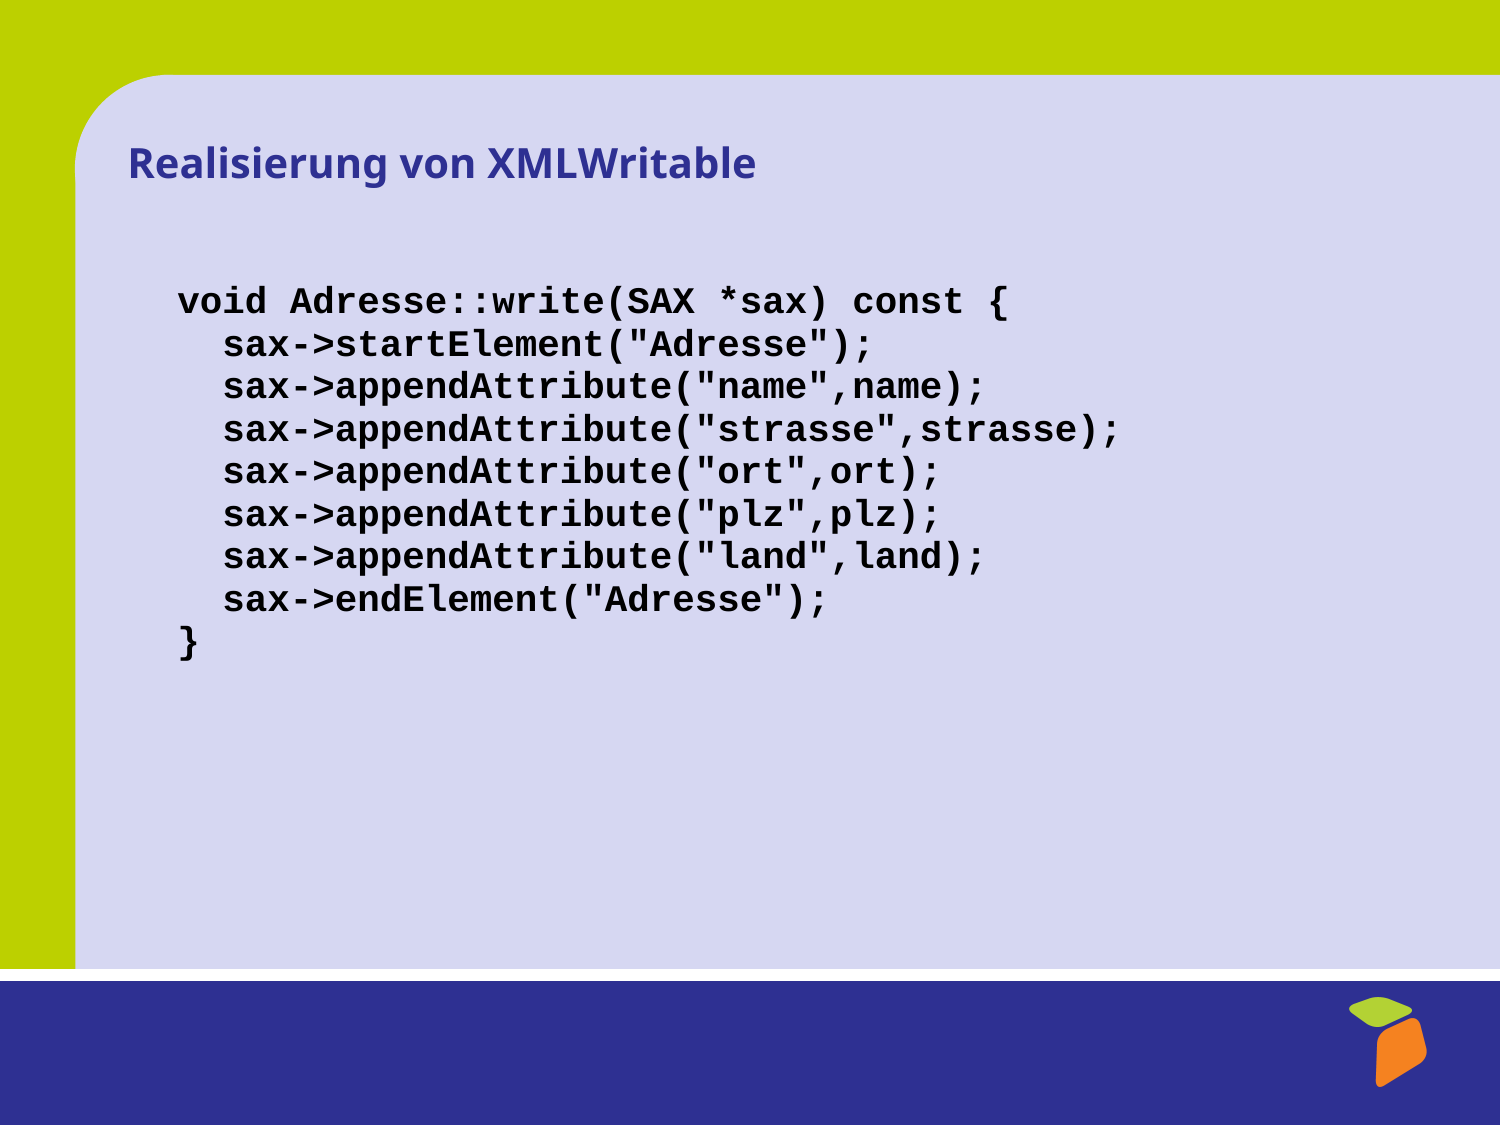

# Realisierung von XMLWritable
void Adresse::write(SAX *sax) const {
 sax->startElement("Adresse");
 sax->appendAttribute("name",name);
 sax->appendAttribute("strasse",strasse);
 sax->appendAttribute("ort",ort);
 sax->appendAttribute("plz",plz);
 sax->appendAttribute("land",land);
 sax->endElement("Adresse");
}